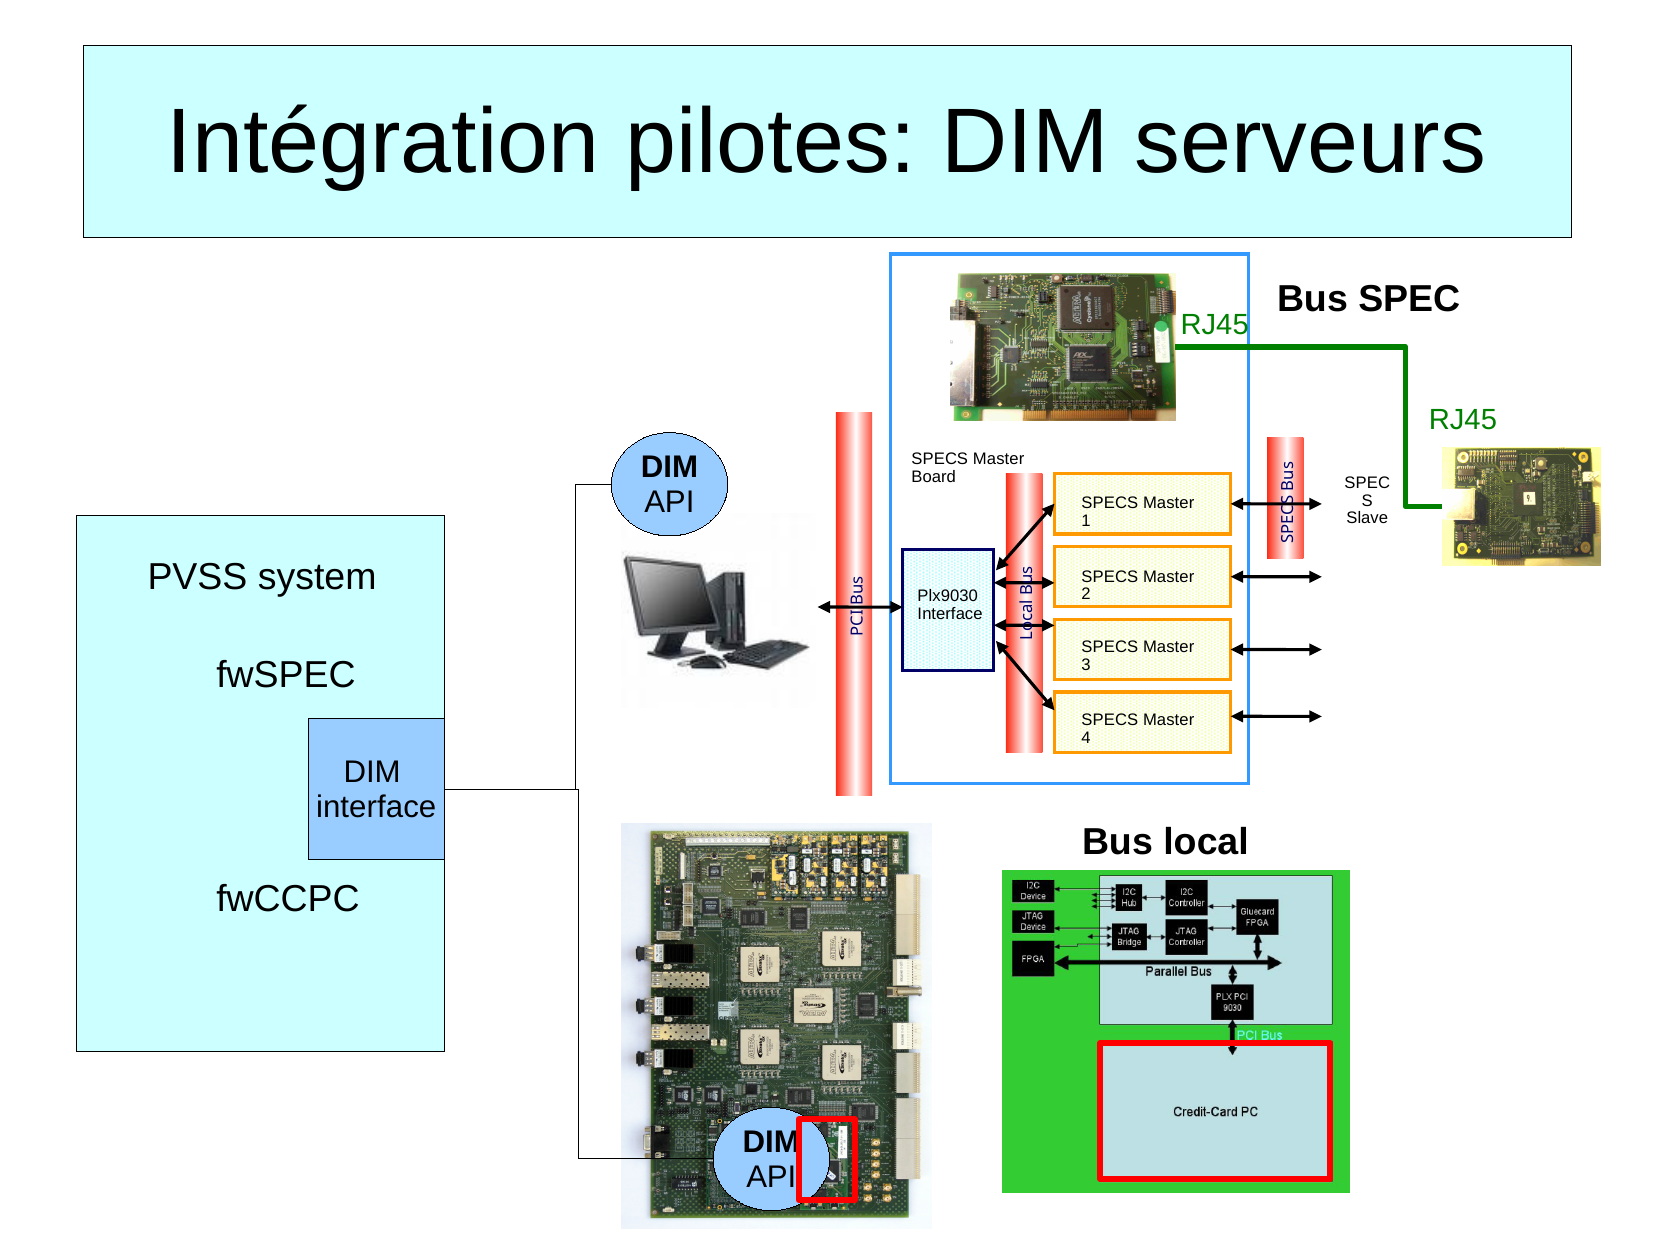

# Intégration pilotes: DIM serveurs
Bus SPEC
RJ45
RJ45
DIM
API
SPECS Master Board
SPECS Slave
SPECS Bus
SPECS Master 1
PVSS system
SPECS Master 2
Local Bus
Plx9030 Interface
PCI Bus
SPECS Master 3
fwSPEC
SPECS Master 4
DIM
interface
Bus local
fwCCPC
DIM
API